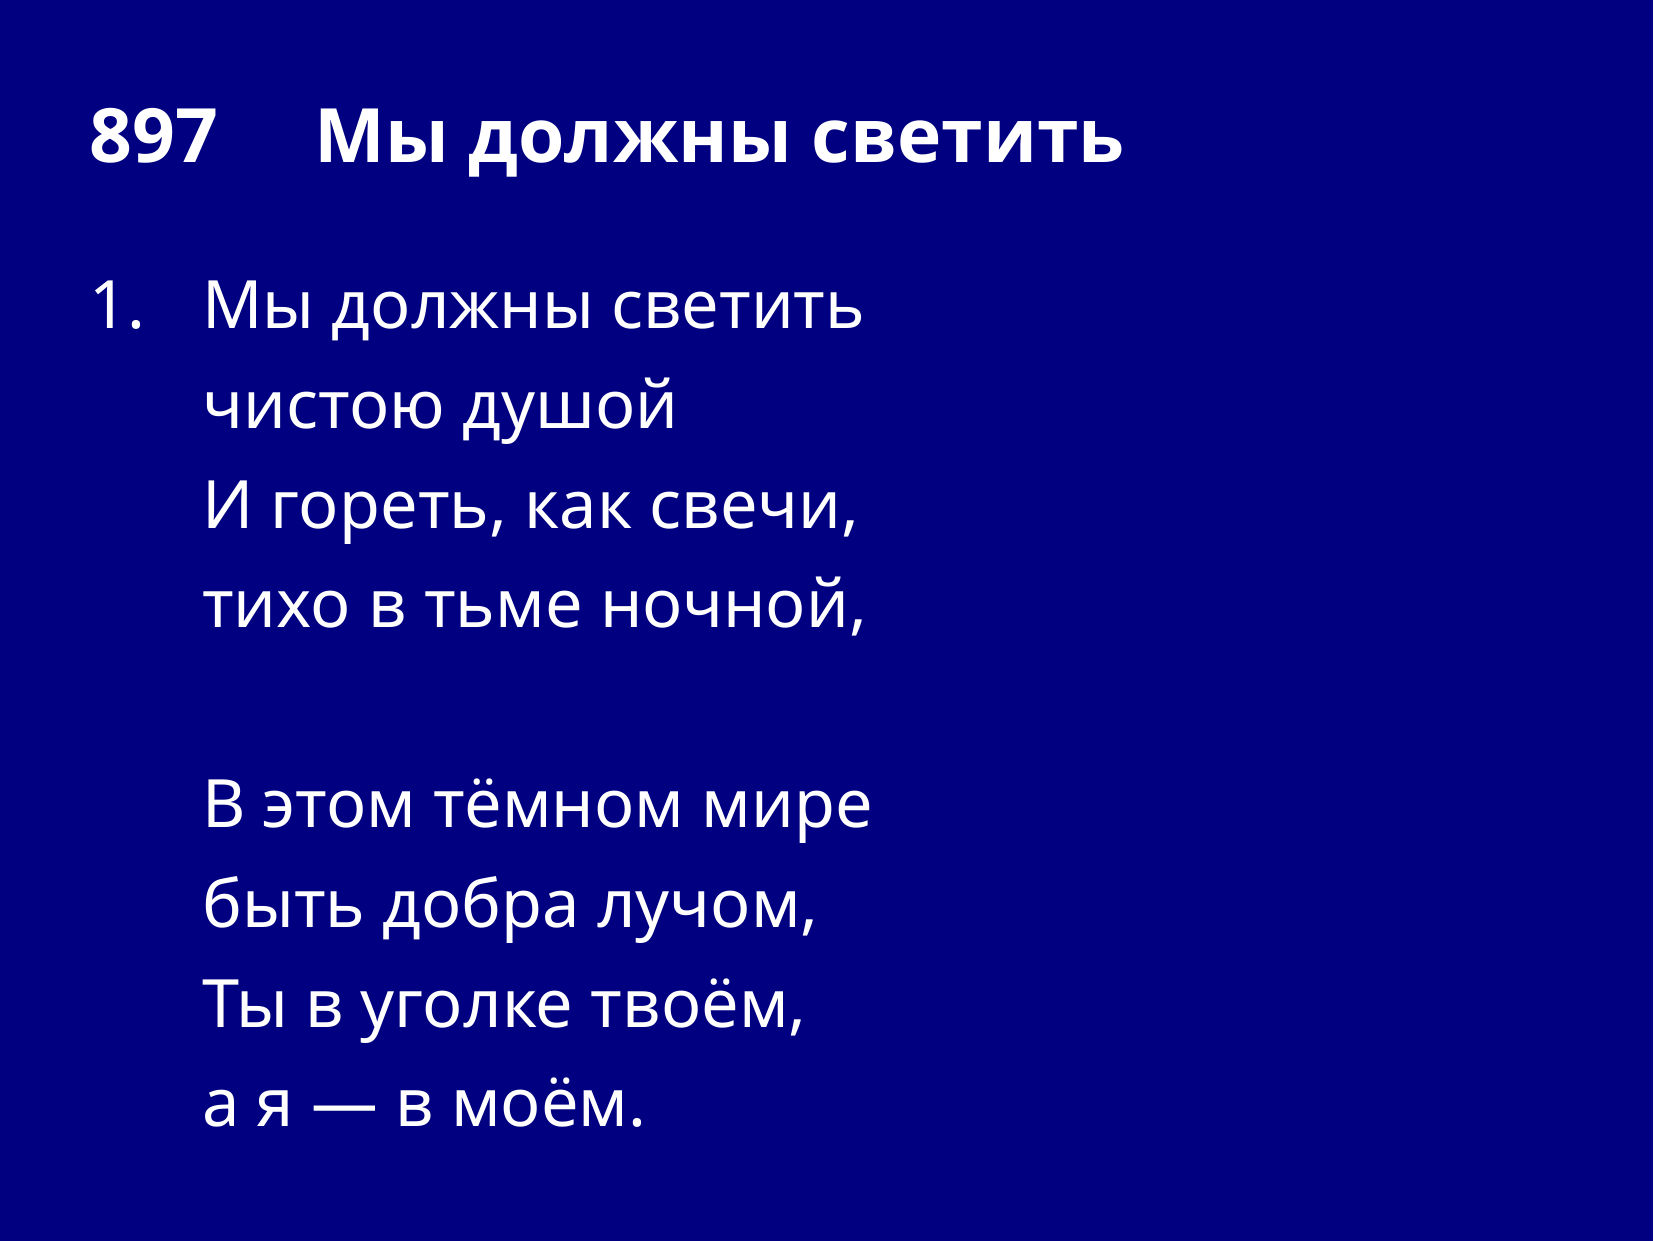

897	Мы должны светить
1.	Мы должны светить
	чистою душой
	И гореть, как свечи,
	тихо в тьме ночной,
	В этом тёмном мире
	быть добра лучом,
	Ты в уголке твоём,
	а я — в моём.